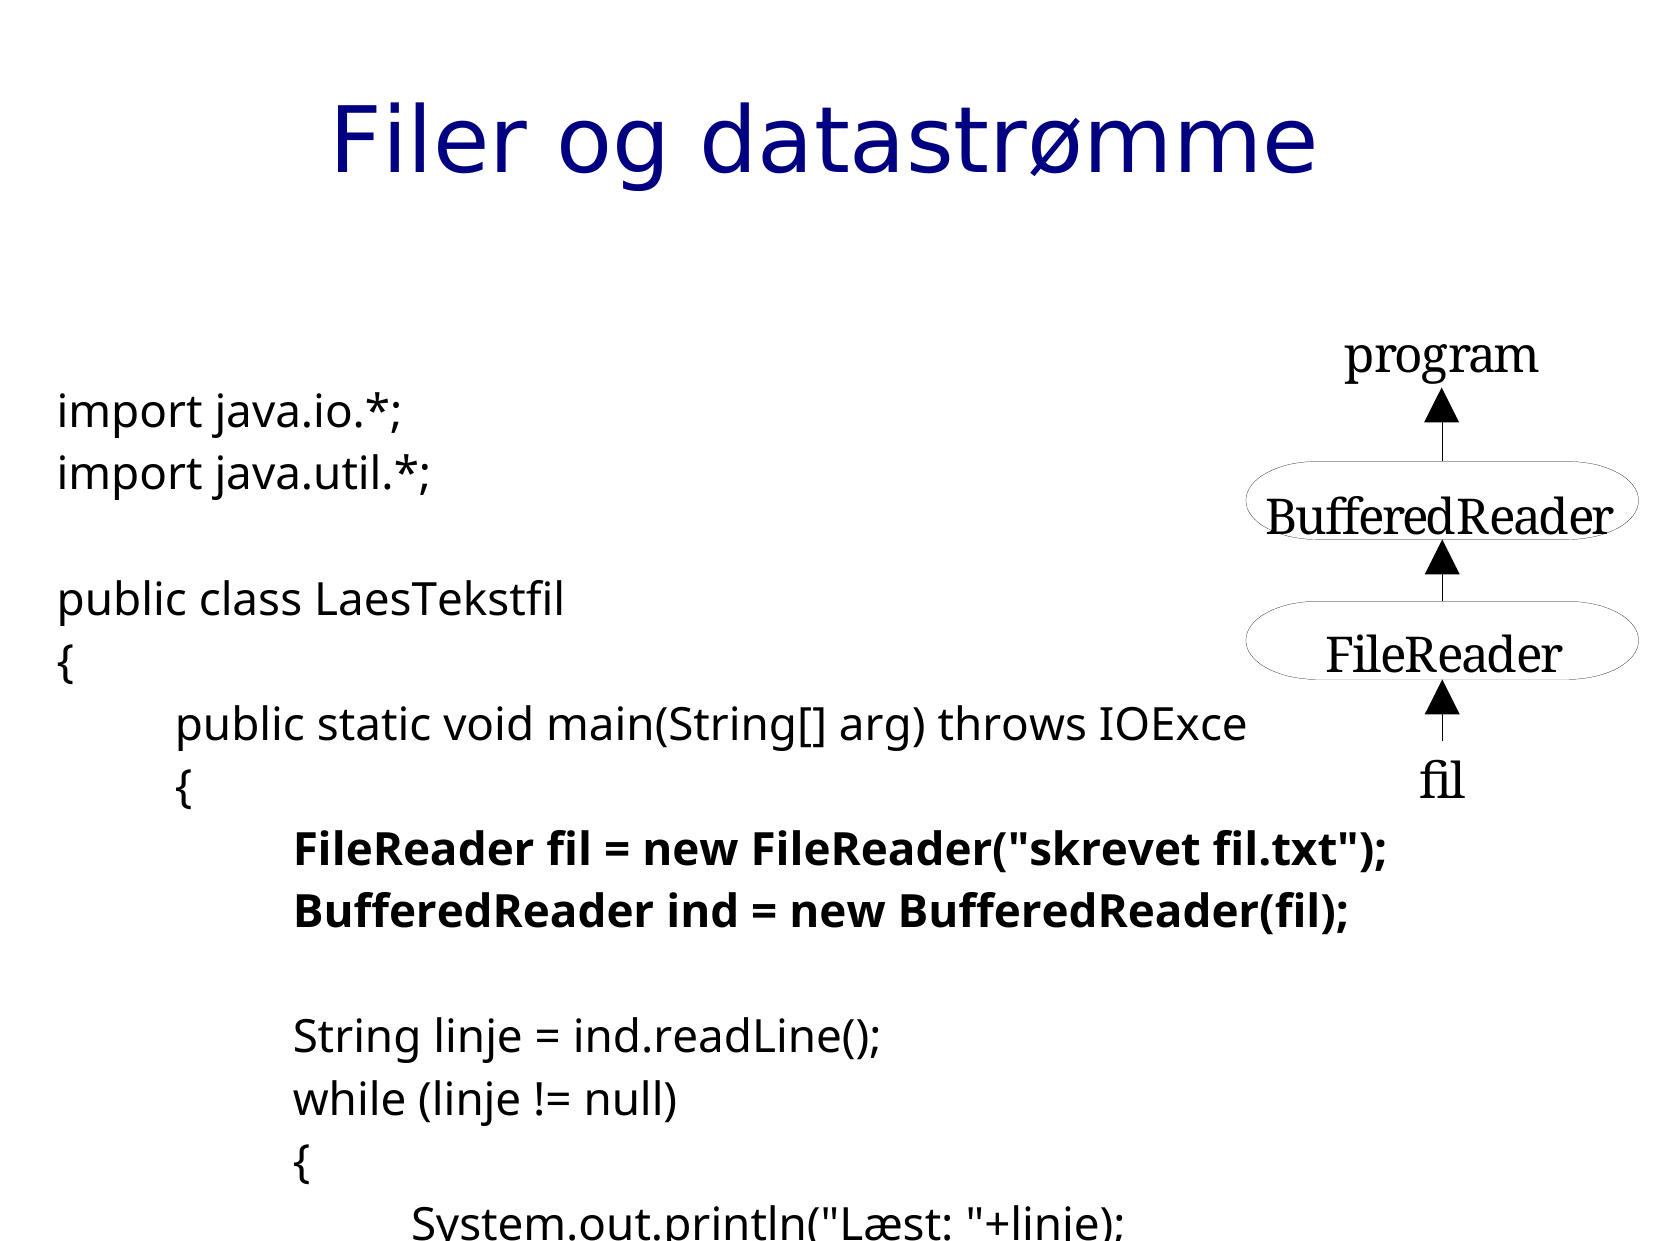

# Filer og datastrømme
import java.io.*;
import java.util.*;
public class LaesTekstfil
{
	public static void main(String[] arg) throws IOException
	{
		FileReader fil = new FileReader("skrevet fil.txt");
		BufferedReader ind = new BufferedReader(fil);
		String linje = ind.readLine();
		while (linje != null)
		{
			System.out.println("Læst: "+linje);
			linje = ind.readLine();
		}
	}
}
Læst: person0 m 34
Læst: person1 m 26
Læst: person2 m 24
Læst: person3 k 51
Læst: person4 k 16